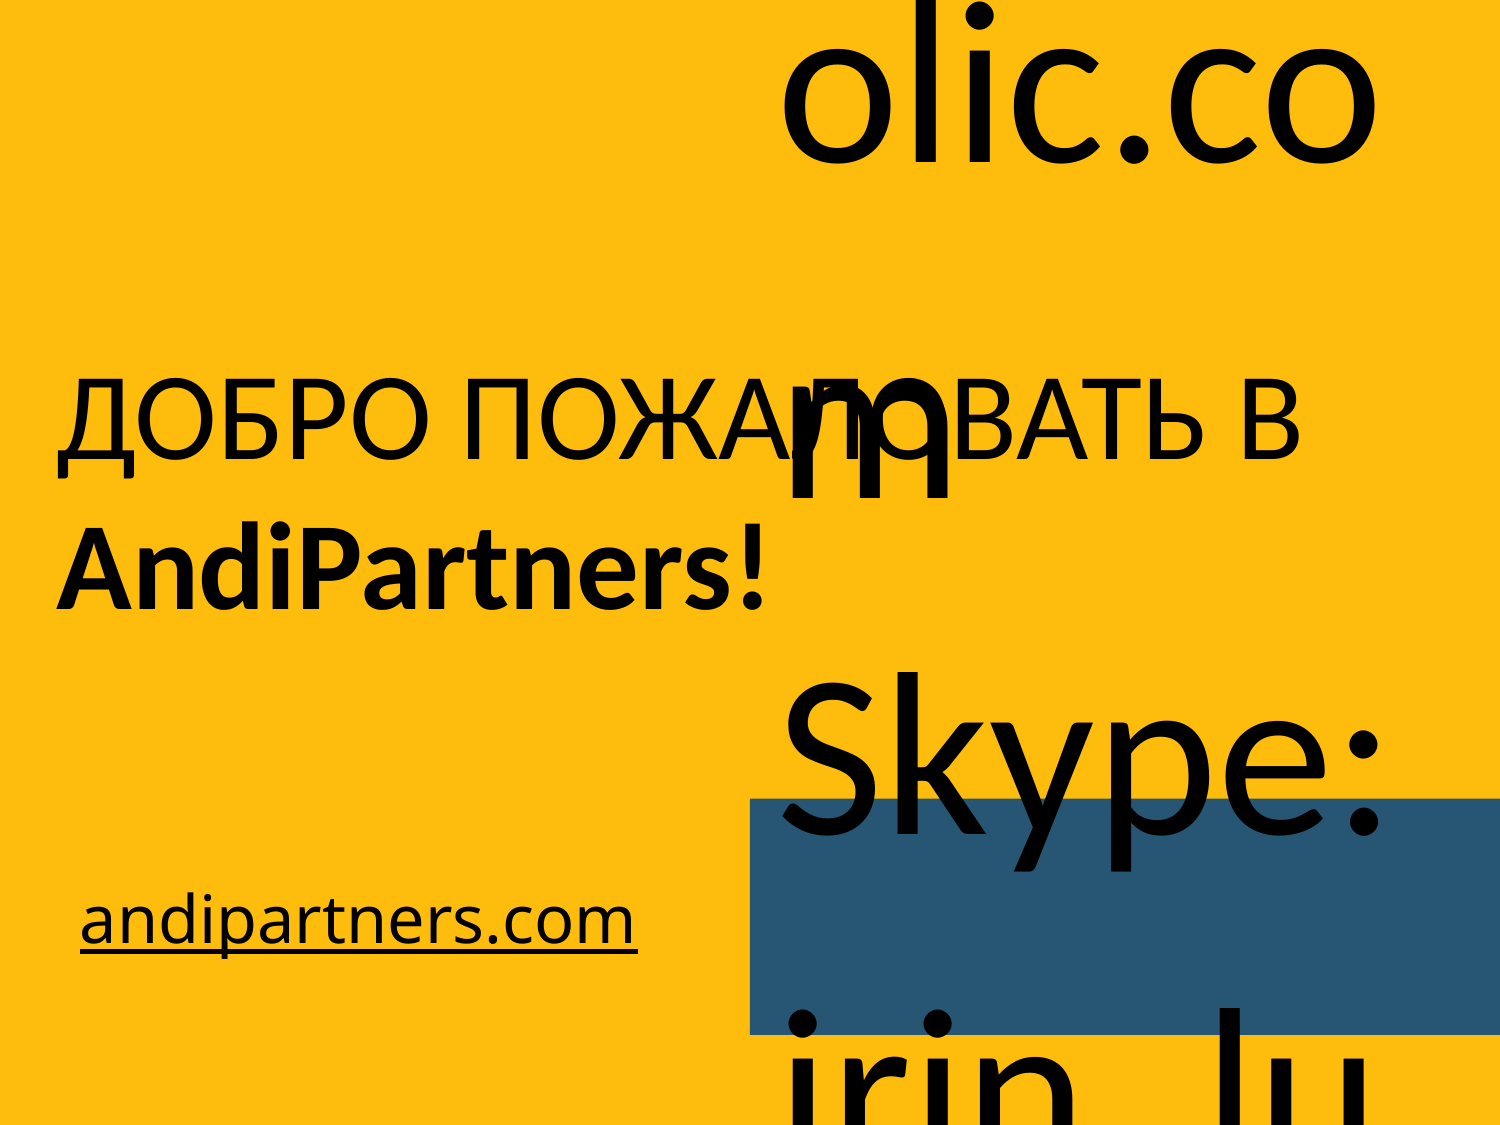

ДОБРО ПОЖАЛОВАТЬ В
AndiPartners!
Email: cpa@futboholic.com
Skype: irin_lugovaya
Tel.: +38 099 08 70 283
andipartners.com